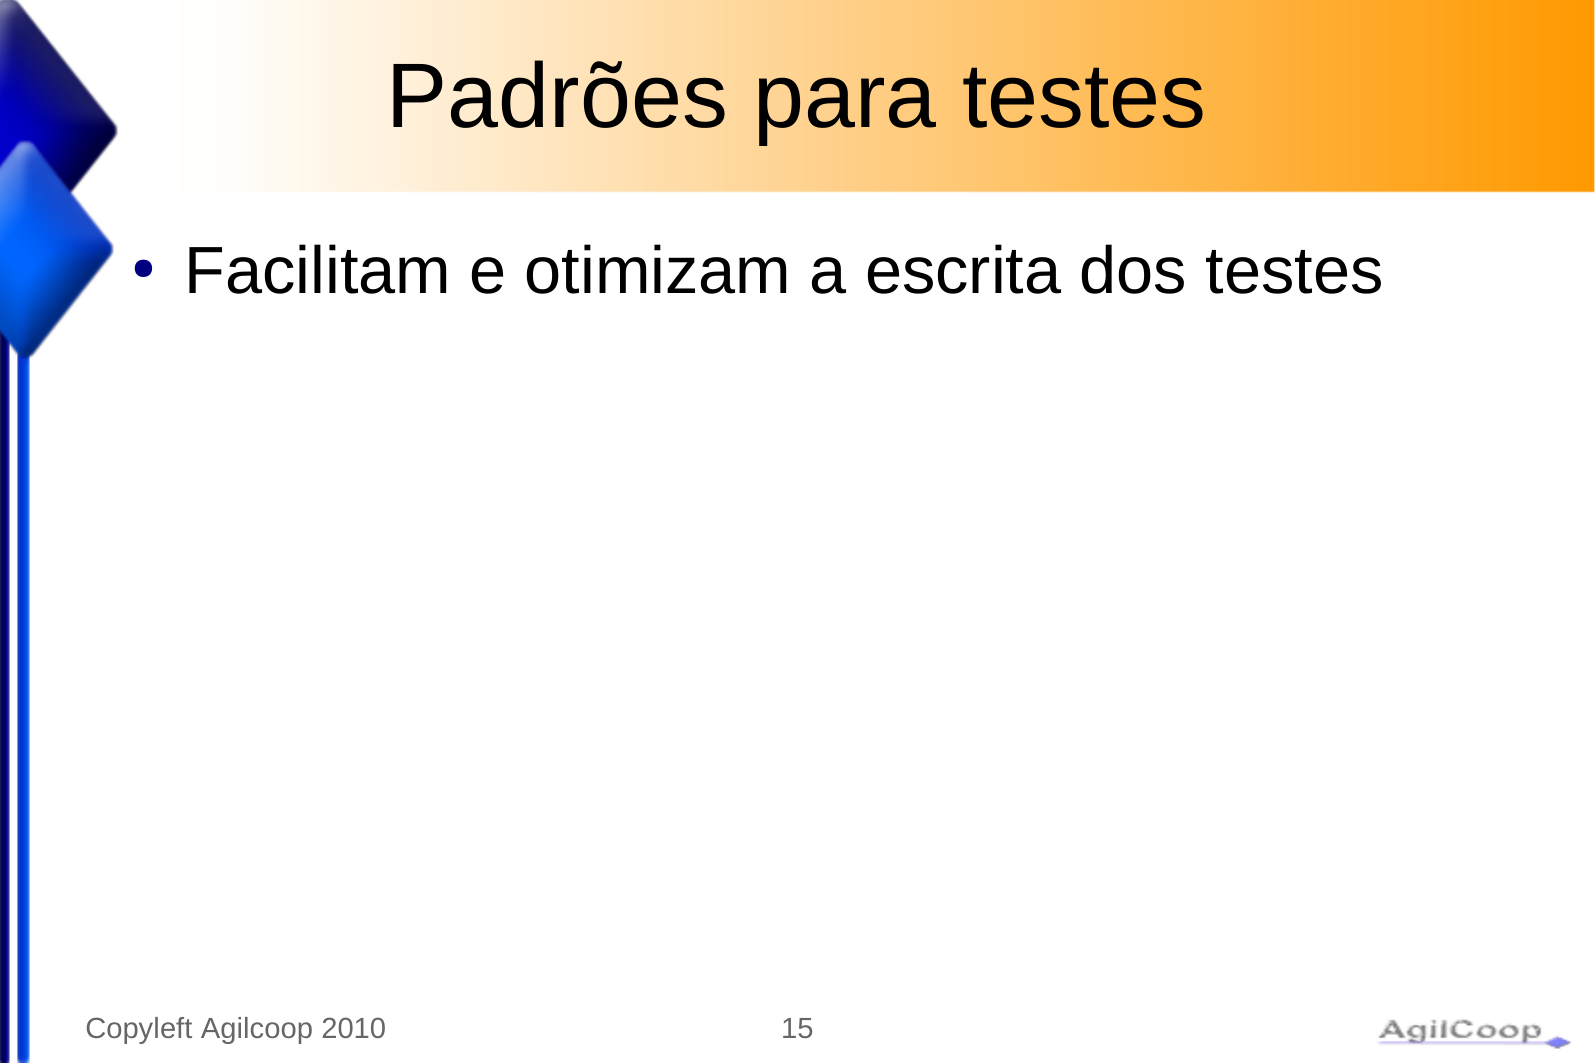

# Padrões para testes
Facilitam e otimizam a escrita dos testes
Copyleft Agilcoop 2010
15